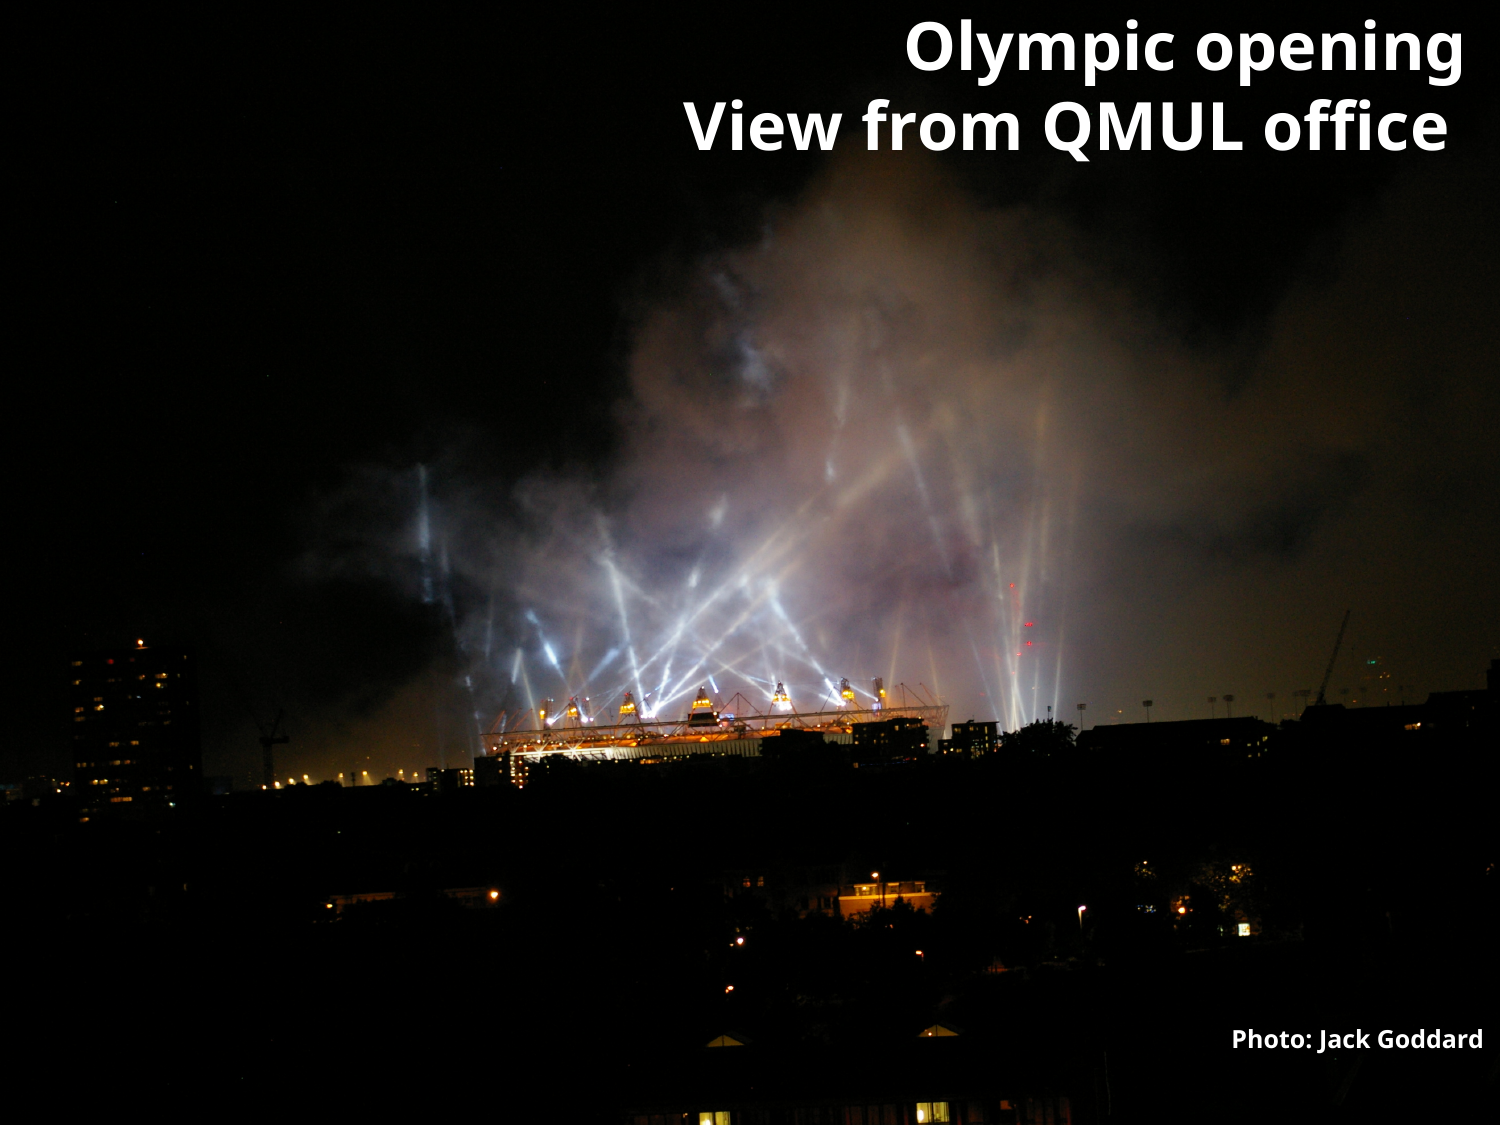

# Olympic opening View from QMUL office
Photo: Jack Goddard
QMUL Site Report - Spring 2013 HEPiX
16